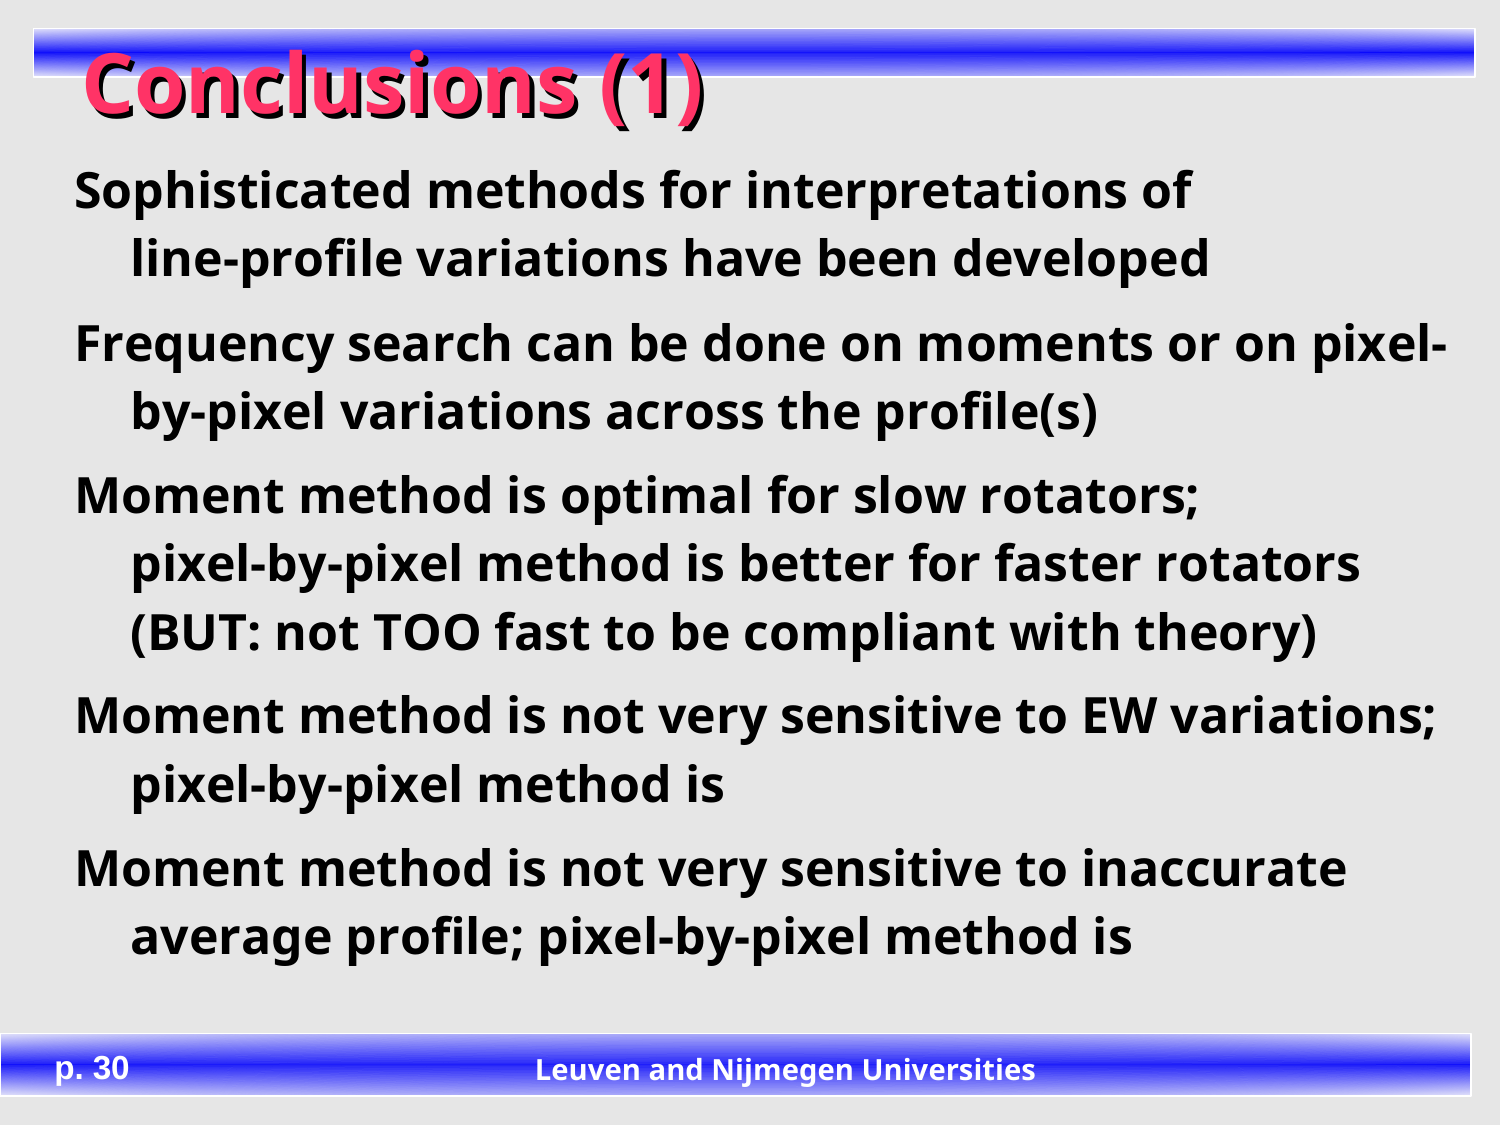

# Conclusions (1)
Sophisticated methods for interpretations of
line-profile variations have been developed
Frequency search can be done on moments or on pixel-by-pixel variations across the profile(s)
Moment method is optimal for slow rotators;
pixel-by-pixel method is better for faster rotators
(BUT: not TOO fast to be compliant with theory)
Moment method is not very sensitive to EW variations; pixel-by-pixel method is
Moment method is not very sensitive to inaccurate average profile; pixel-by-pixel method is